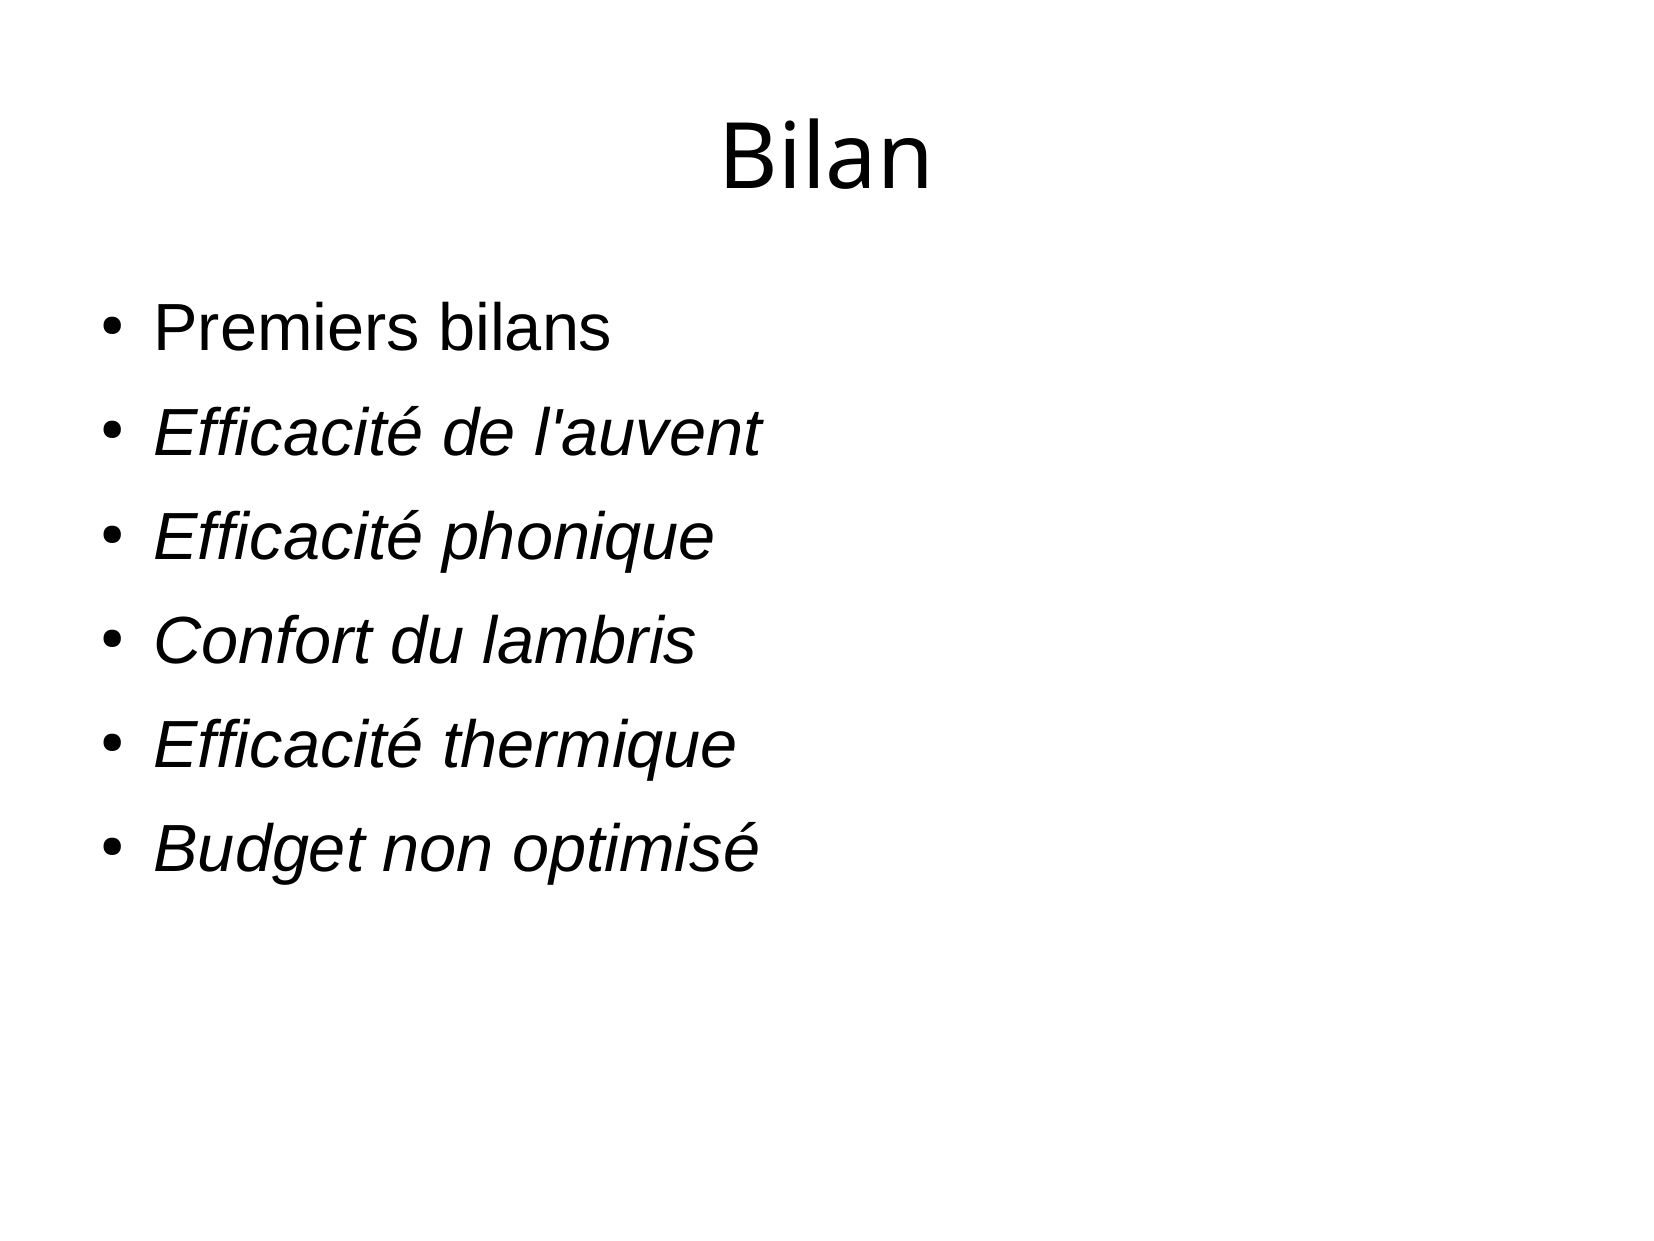

# Bilan
Premiers bilans
Efficacité de l'auvent
Efficacité phonique
Confort du lambris
Efficacité thermique
Budget non optimisé